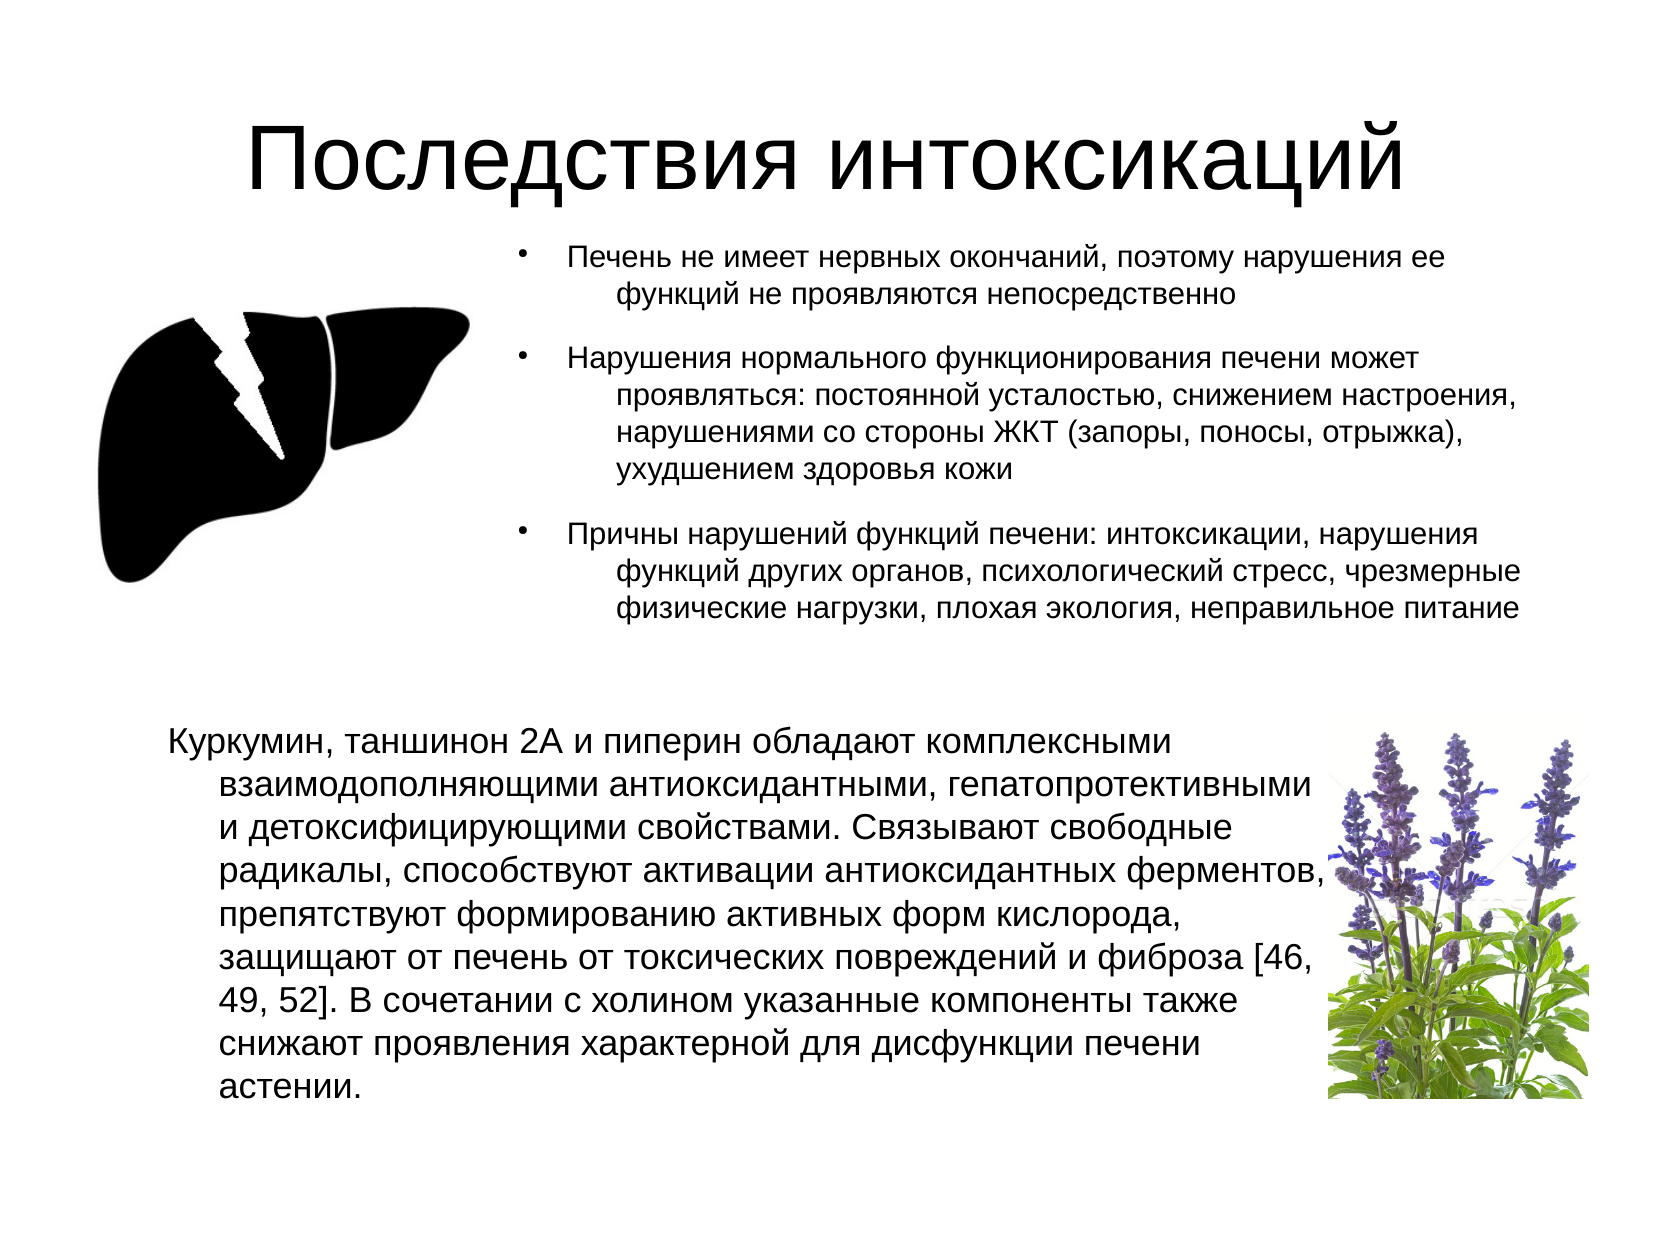

# Последствия интоксикаций
Печень не имеет нервных окончаний, поэтому нарушения ее функций не проявляются непосредственно
Нарушения нормального функционирования печени может проявляться: постоянной усталостью, снижением настроения, нарушениями со стороны ЖКТ (запоры, поносы, отрыжка), ухудшением здоровья кожи
Причны нарушений функций печени: интоксикации, нарушения функций других органов, психологический стресс, чрезмерные физические нагрузки, плохая экология, неправильное питание
Куркумин, таншинон 2А и пиперин обладают комплексными взаимодополняющими антиоксидантными, гепатопротективными и детоксифицирующими свойствами. Связывают свободные радикалы, способствуют активации антиоксидантных ферментов, препятствуют формированию активных форм кислорода, защищают от печень от токсических повреждений и фиброза [46, 49, 52]. В сочетании с холином указанные компоненты также снижают проявления характерной для дисфункции печени астении.